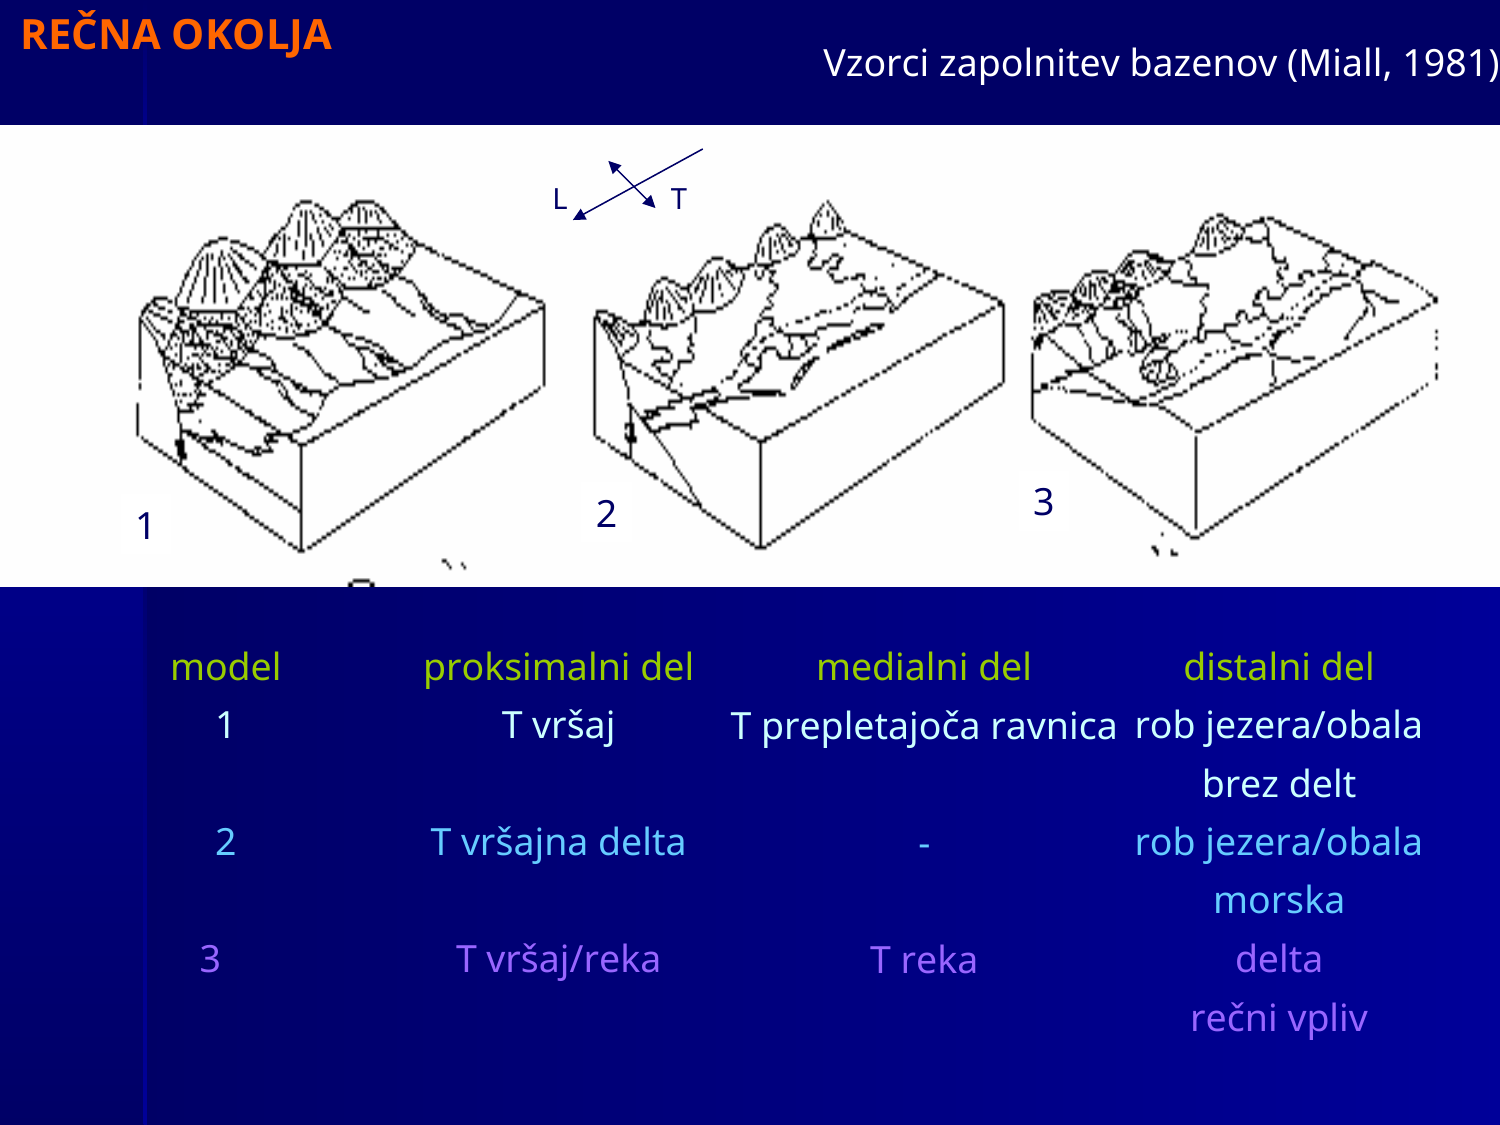

REČNA OKOLJA
Vzorci zapolnitev bazenov (Miall, 1981)
L
T
3
2
1
model
1
2
 3
proksimalni del
T vršaj
T vršajna delta
T vršaj/reka
distalni del
rob jezera/obala
brez delt
rob jezera/obala
morska
delta
rečni vpliv
medialni del
T prepletajoča ravnica
-
T reka